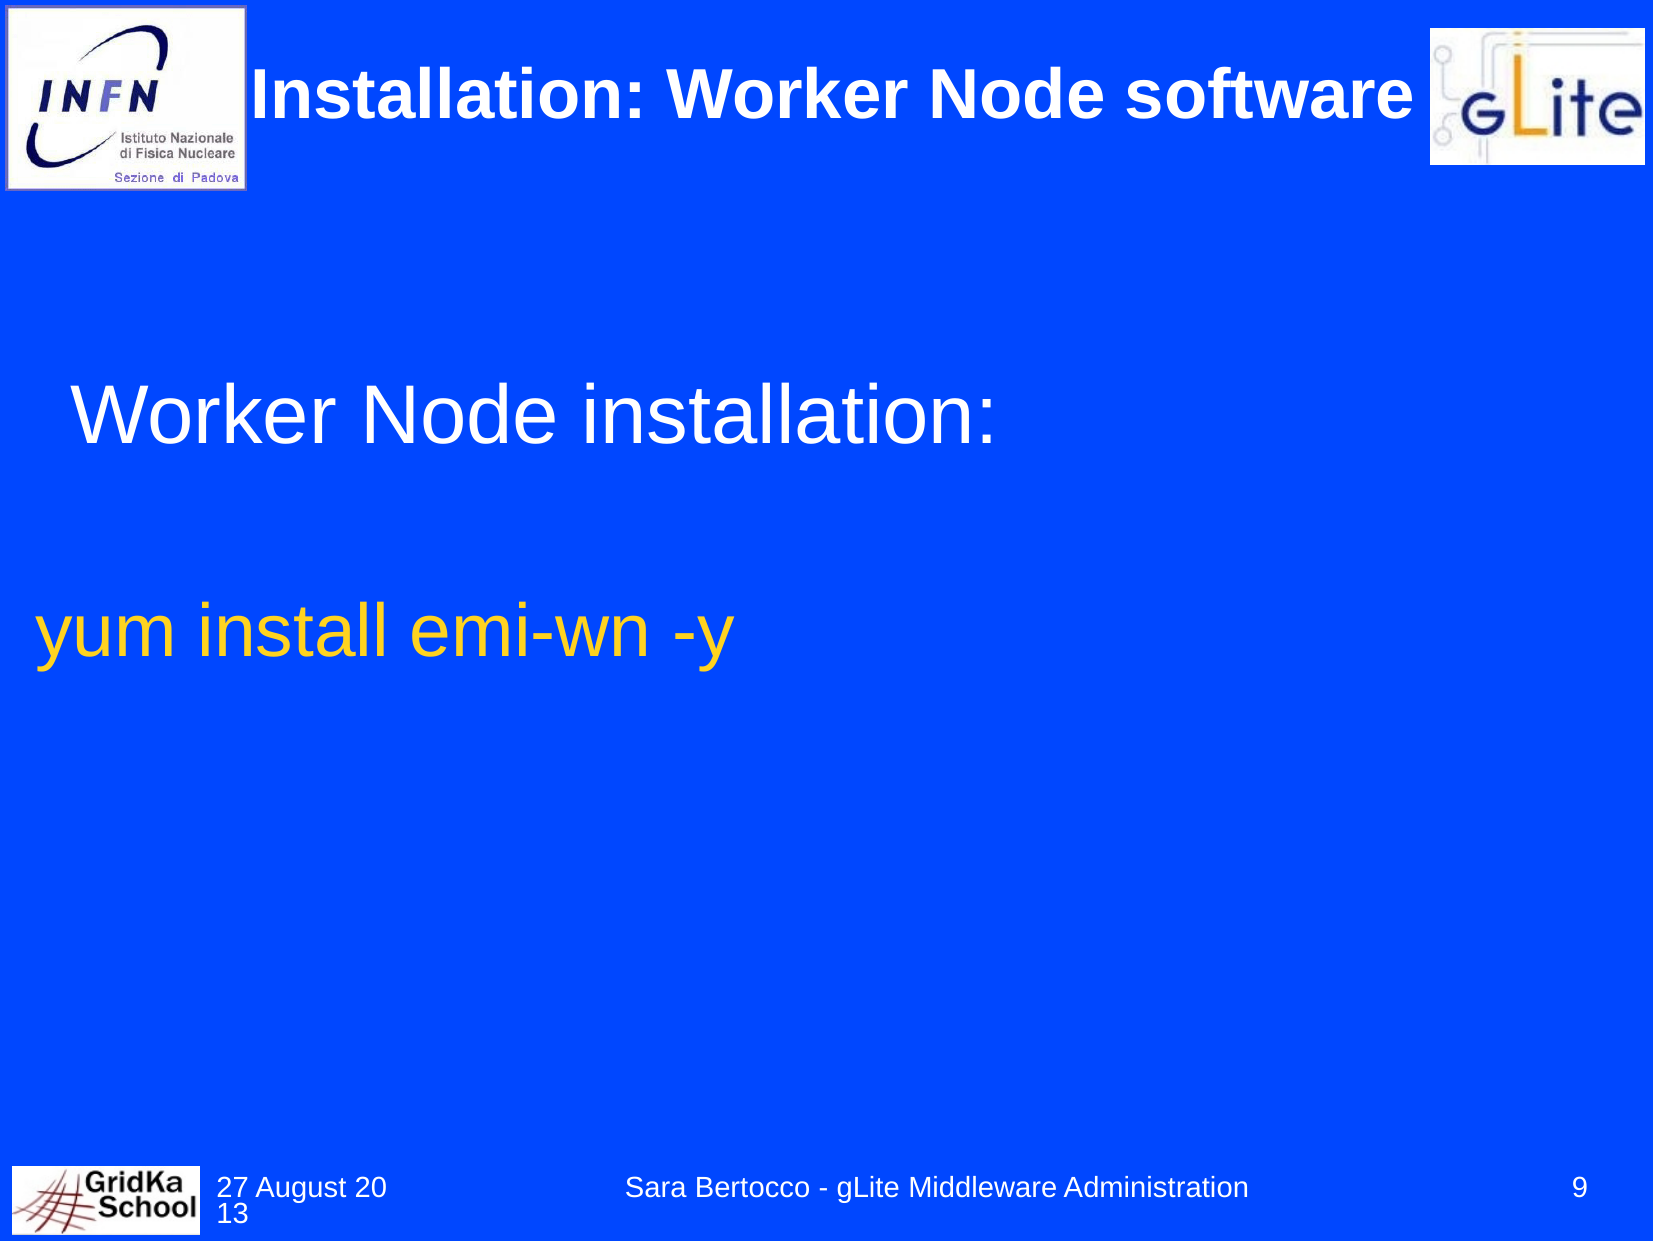

# Installation: Worker Node software
Worker Node installation:
yum install emi-wn -y
27 August 2013
Sara Bertocco - gLite Middleware Administration
9